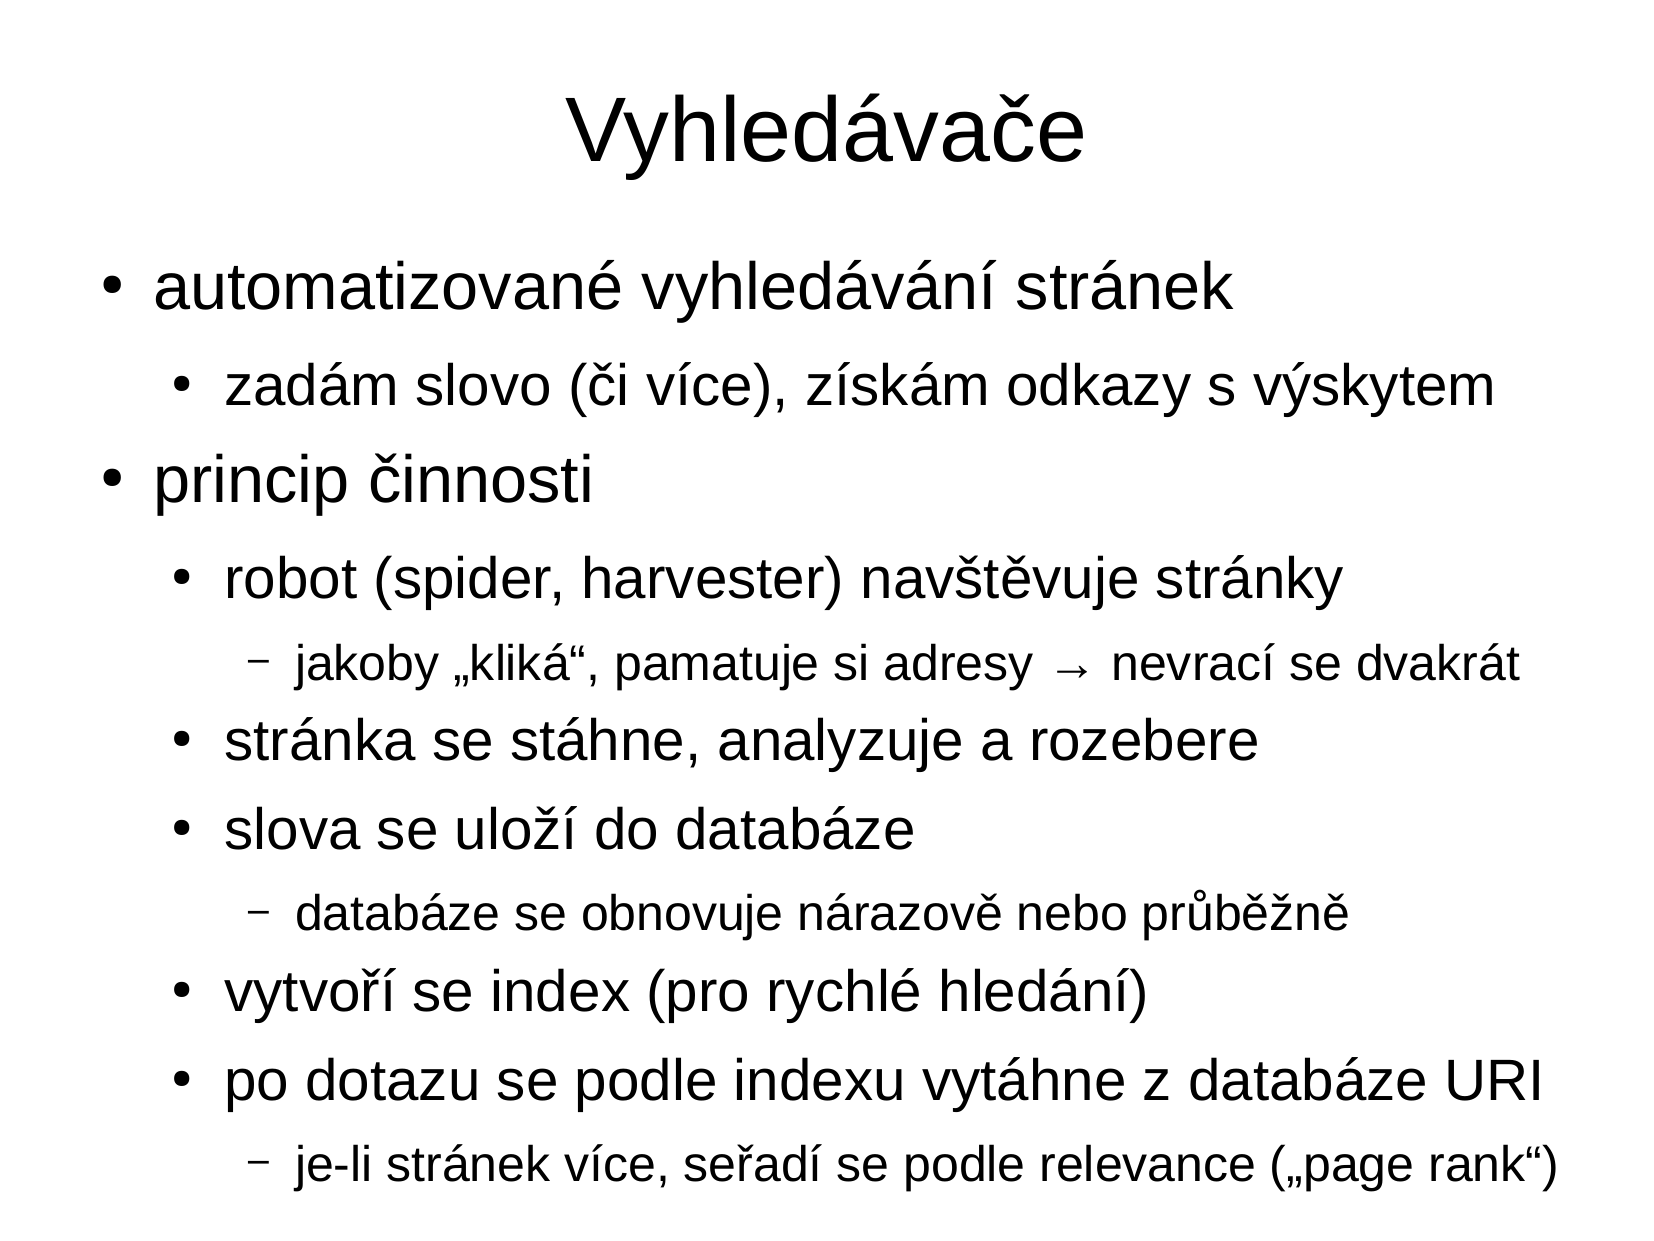

# Vyhledávače
automatizované vyhledávání stránek
zadám slovo (či více), získám odkazy s výskytem
princip činnosti
robot (spider, harvester) navštěvuje stránky
jakoby „kliká“, pamatuje si adresy → nevrací se dvakrát
stránka se stáhne, analyzuje a rozebere
slova se uloží do databáze
databáze se obnovuje nárazově nebo průběžně
vytvoří se index (pro rychlé hledání)
po dotazu se podle indexu vytáhne z databáze URI
je-li stránek více, seřadí se podle relevance („page rank“)